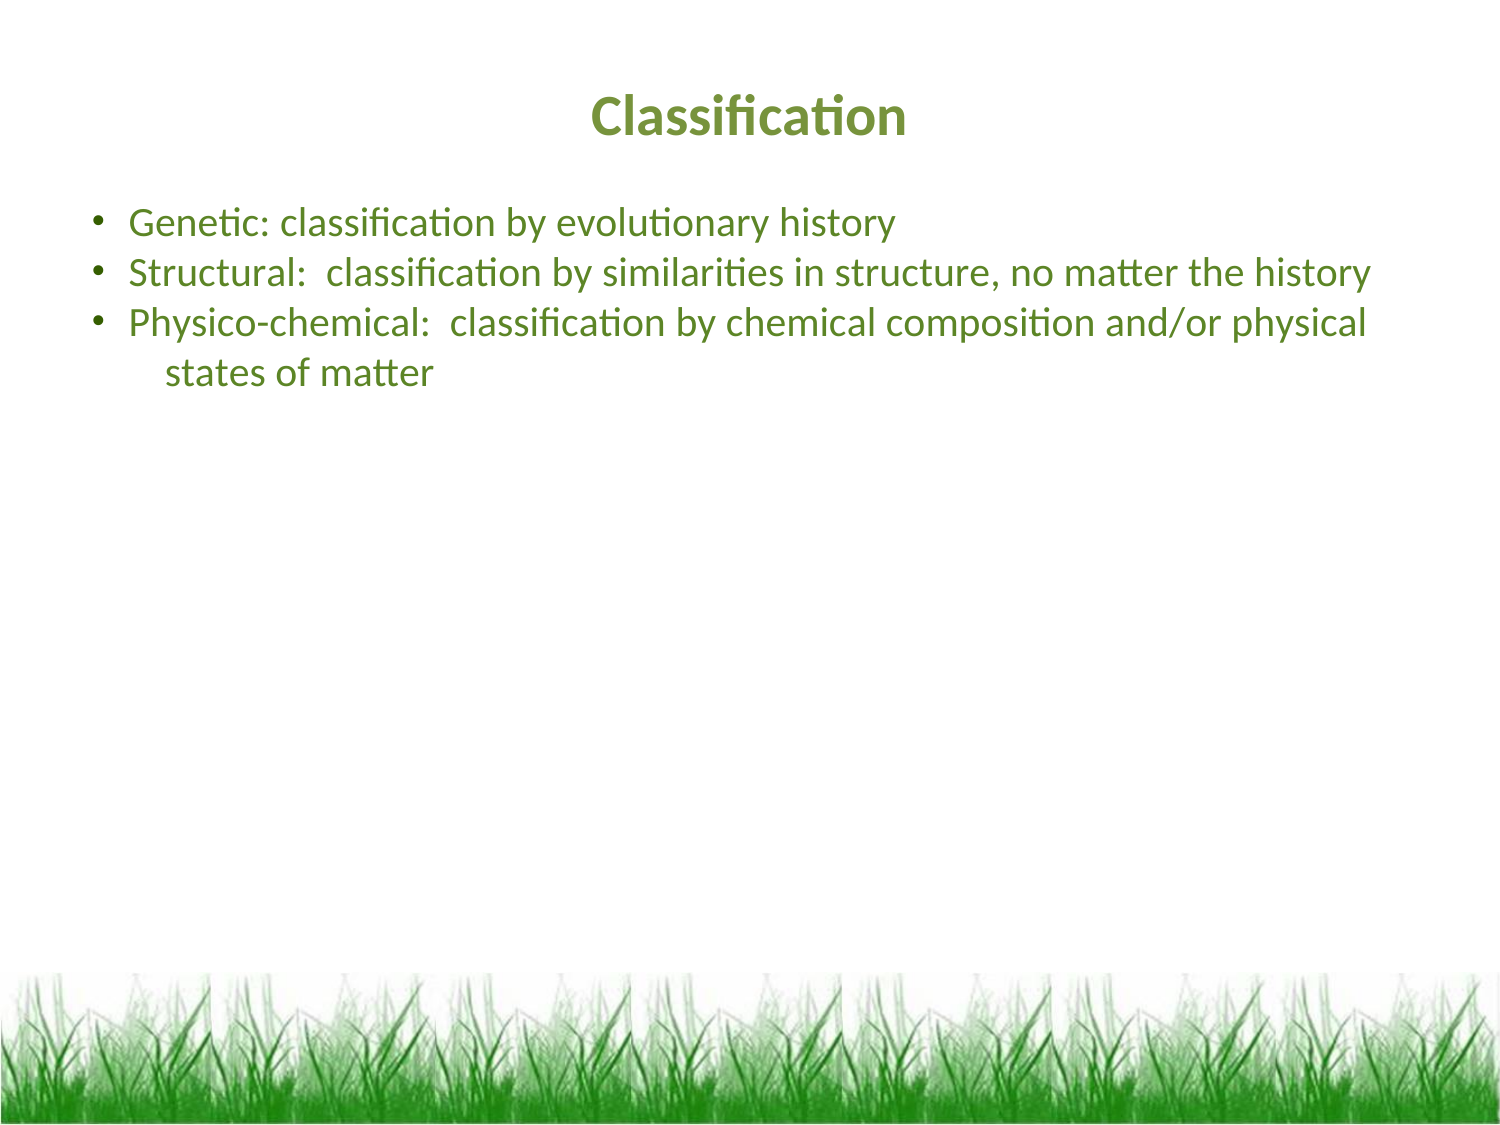

# Classification
Genetic: classification by evolutionary history
Structural: classification by similarities in structure, no matter the history
Physico-chemical: classification by chemical composition and/or physical states of matter